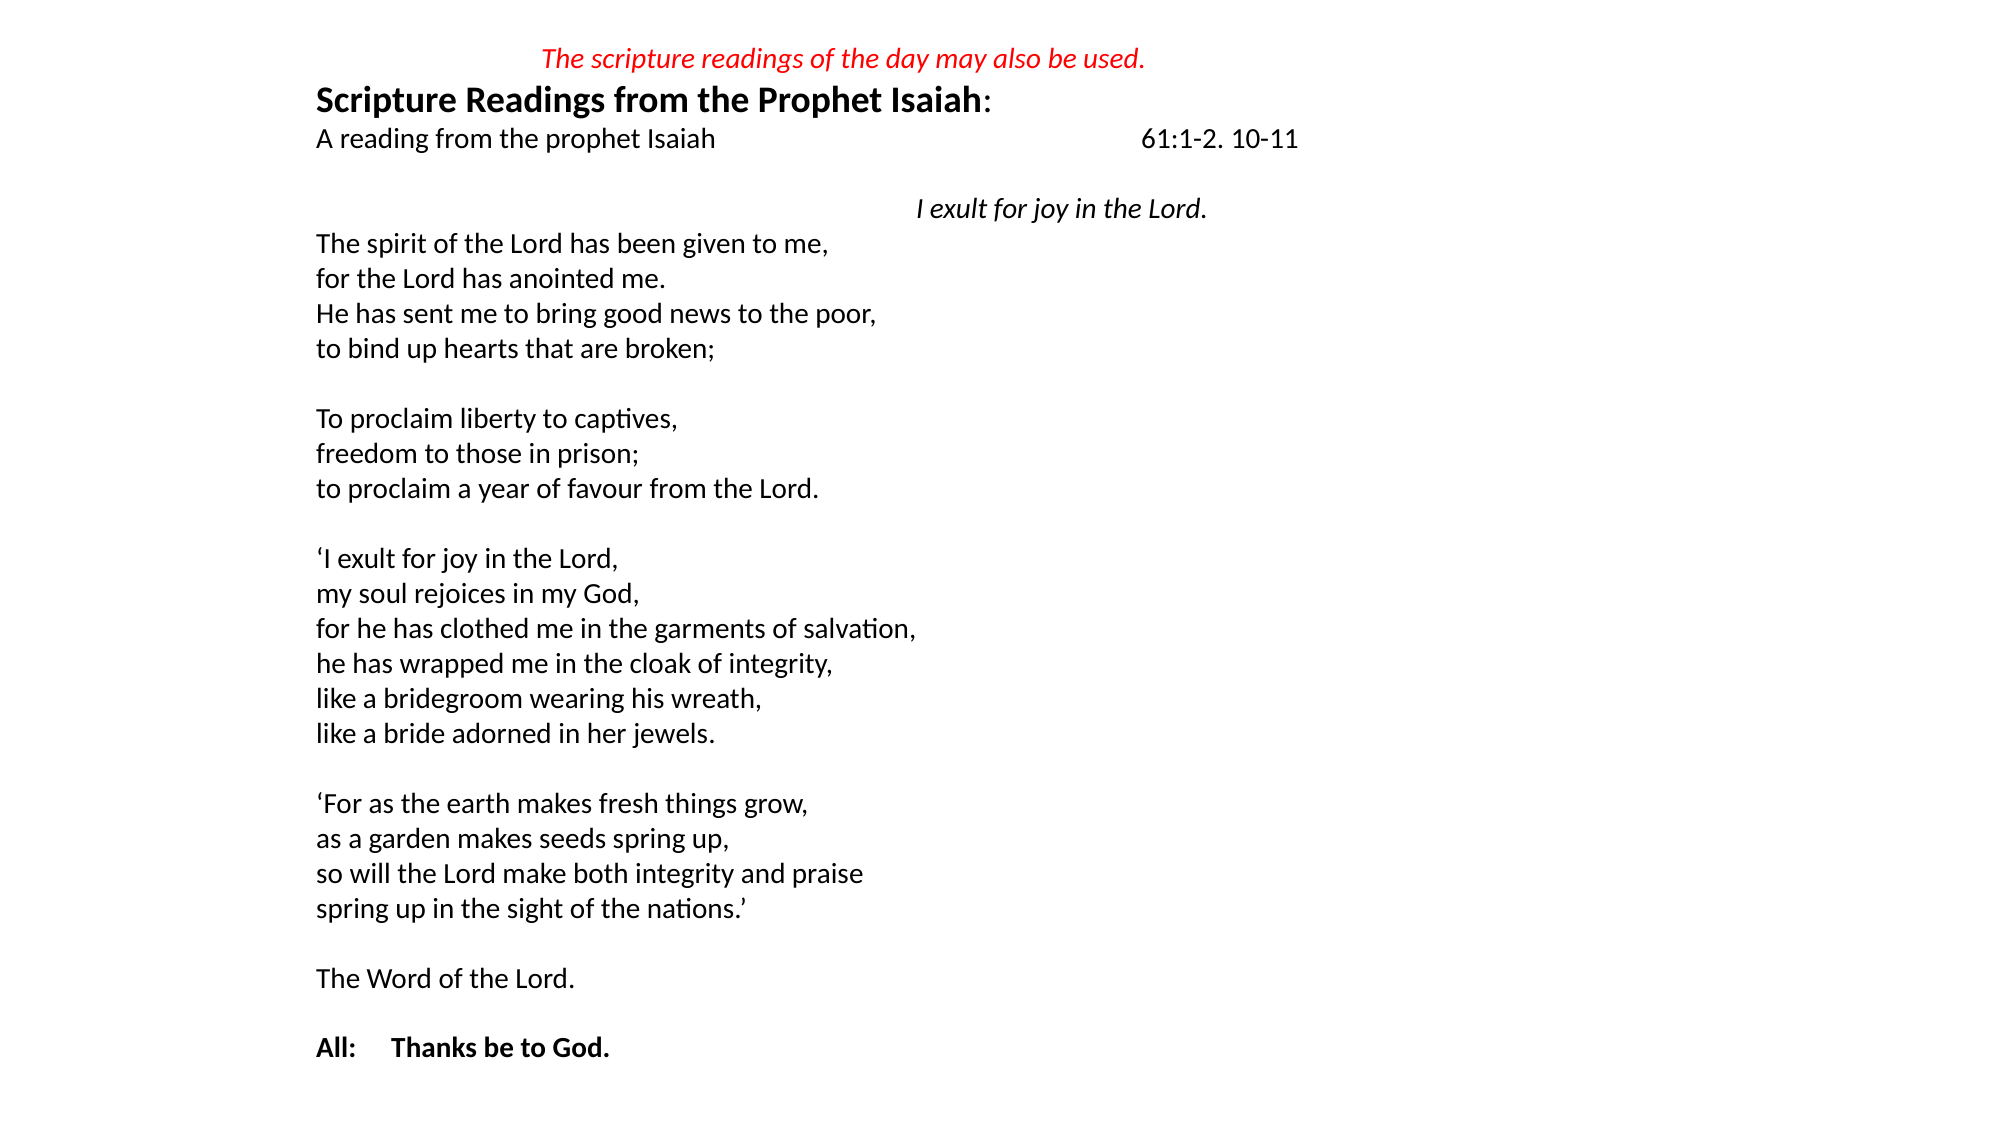

The scripture readings of the day may also be used.
Scripture Readings from the Prophet Isaiah:
A reading from the prophet Isaiah						61:1-2. 10-11
								I exult for joy in the Lord.
The spirit of the Lord has been given to me,
for the Lord has anointed me.
He has sent me to bring good news to the poor,
to bind up hearts that are broken;
To proclaim liberty to captives,
freedom to those in prison;
to proclaim a year of favour from the Lord.
‘I exult for joy in the Lord,
my soul rejoices in my God,
for he has clothed me in the garments of salvation,
he has wrapped me in the cloak of integrity,
like a bridegroom wearing his wreath,
like a bride adorned in her jewels.
‘For as the earth makes fresh things grow,
as a garden makes seeds spring up,
so will the Lord make both integrity and praise
spring up in the sight of the nations.’
The Word of the Lord.
All: 	Thanks be to God.